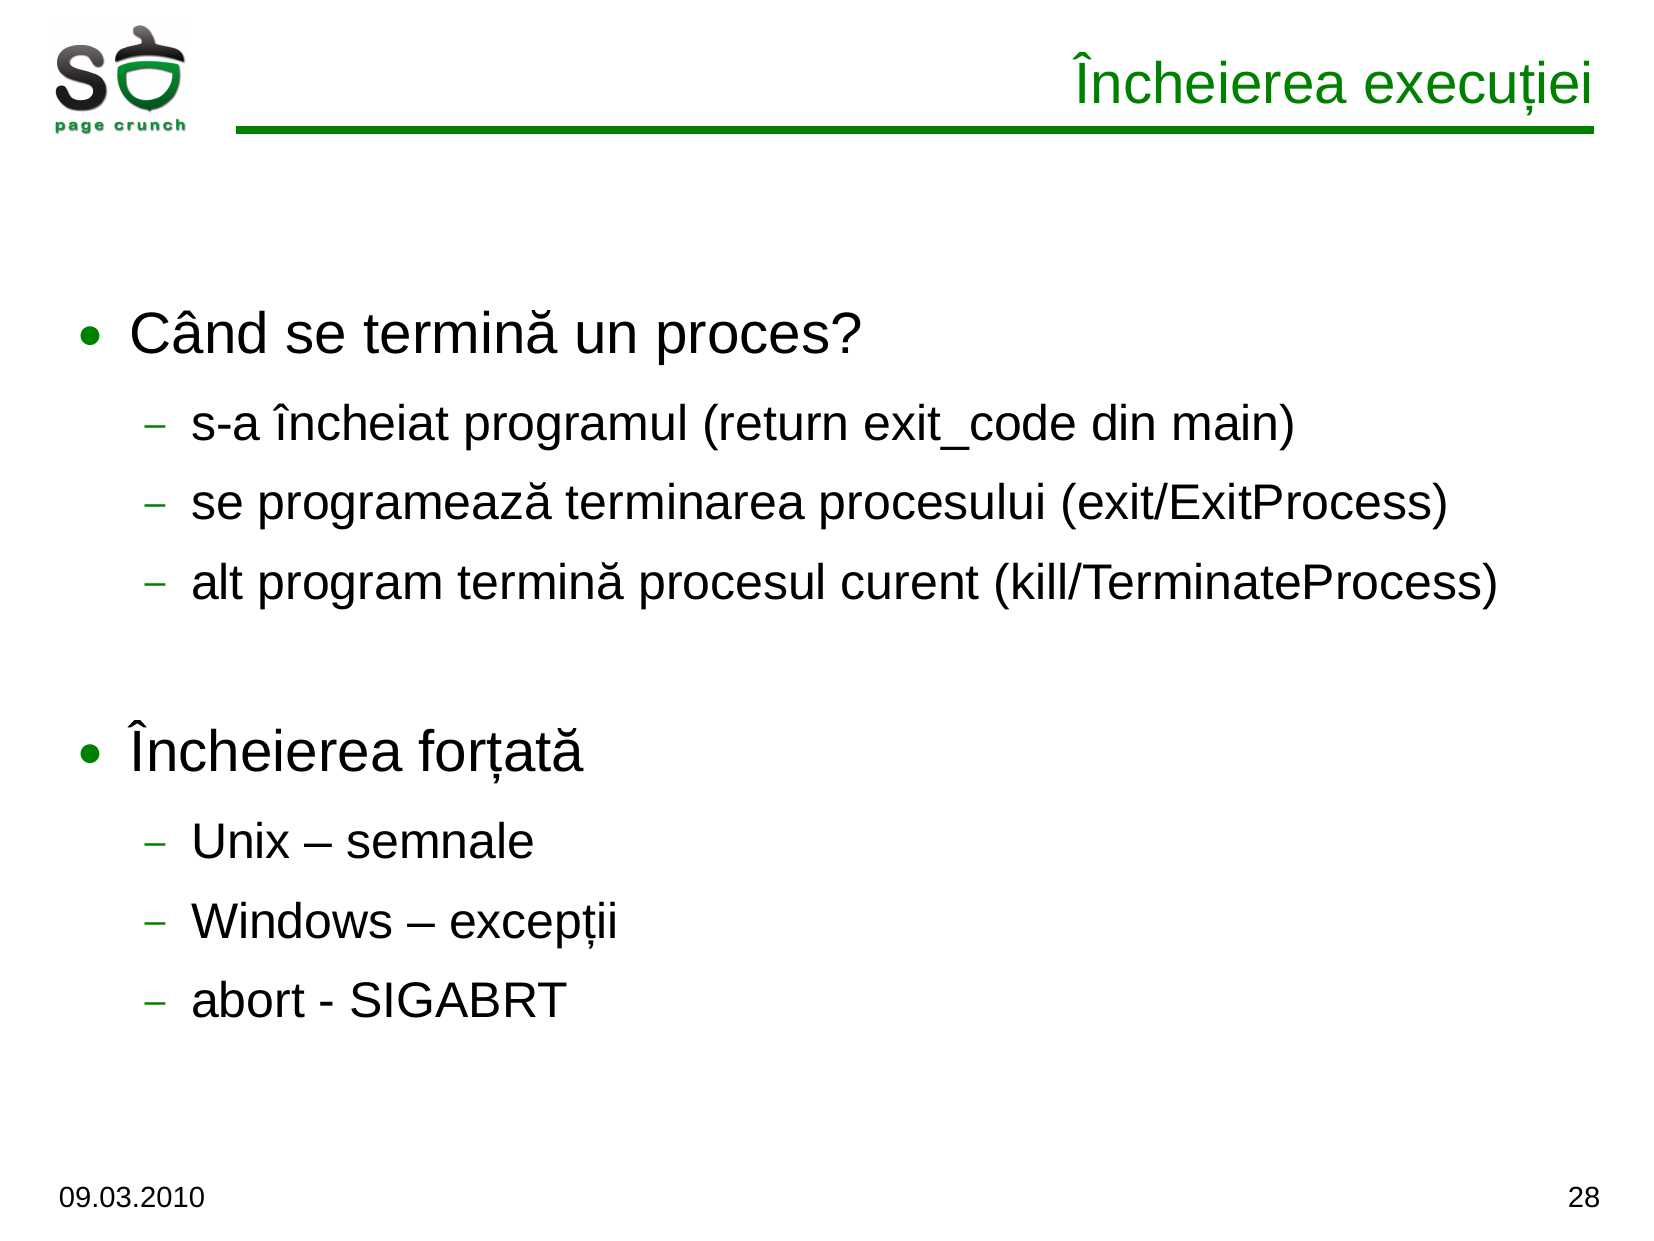

# Încheierea execuției
Când se termină un proces?
s-a încheiat programul (return exit_code din main)
se programează terminarea procesului (exit/ExitProcess)
alt program termină procesul curent (kill/TerminateProcess)
Încheierea forțată
Unix – semnale
Windows – excepții
abort - SIGABRT
09.03.2010
28